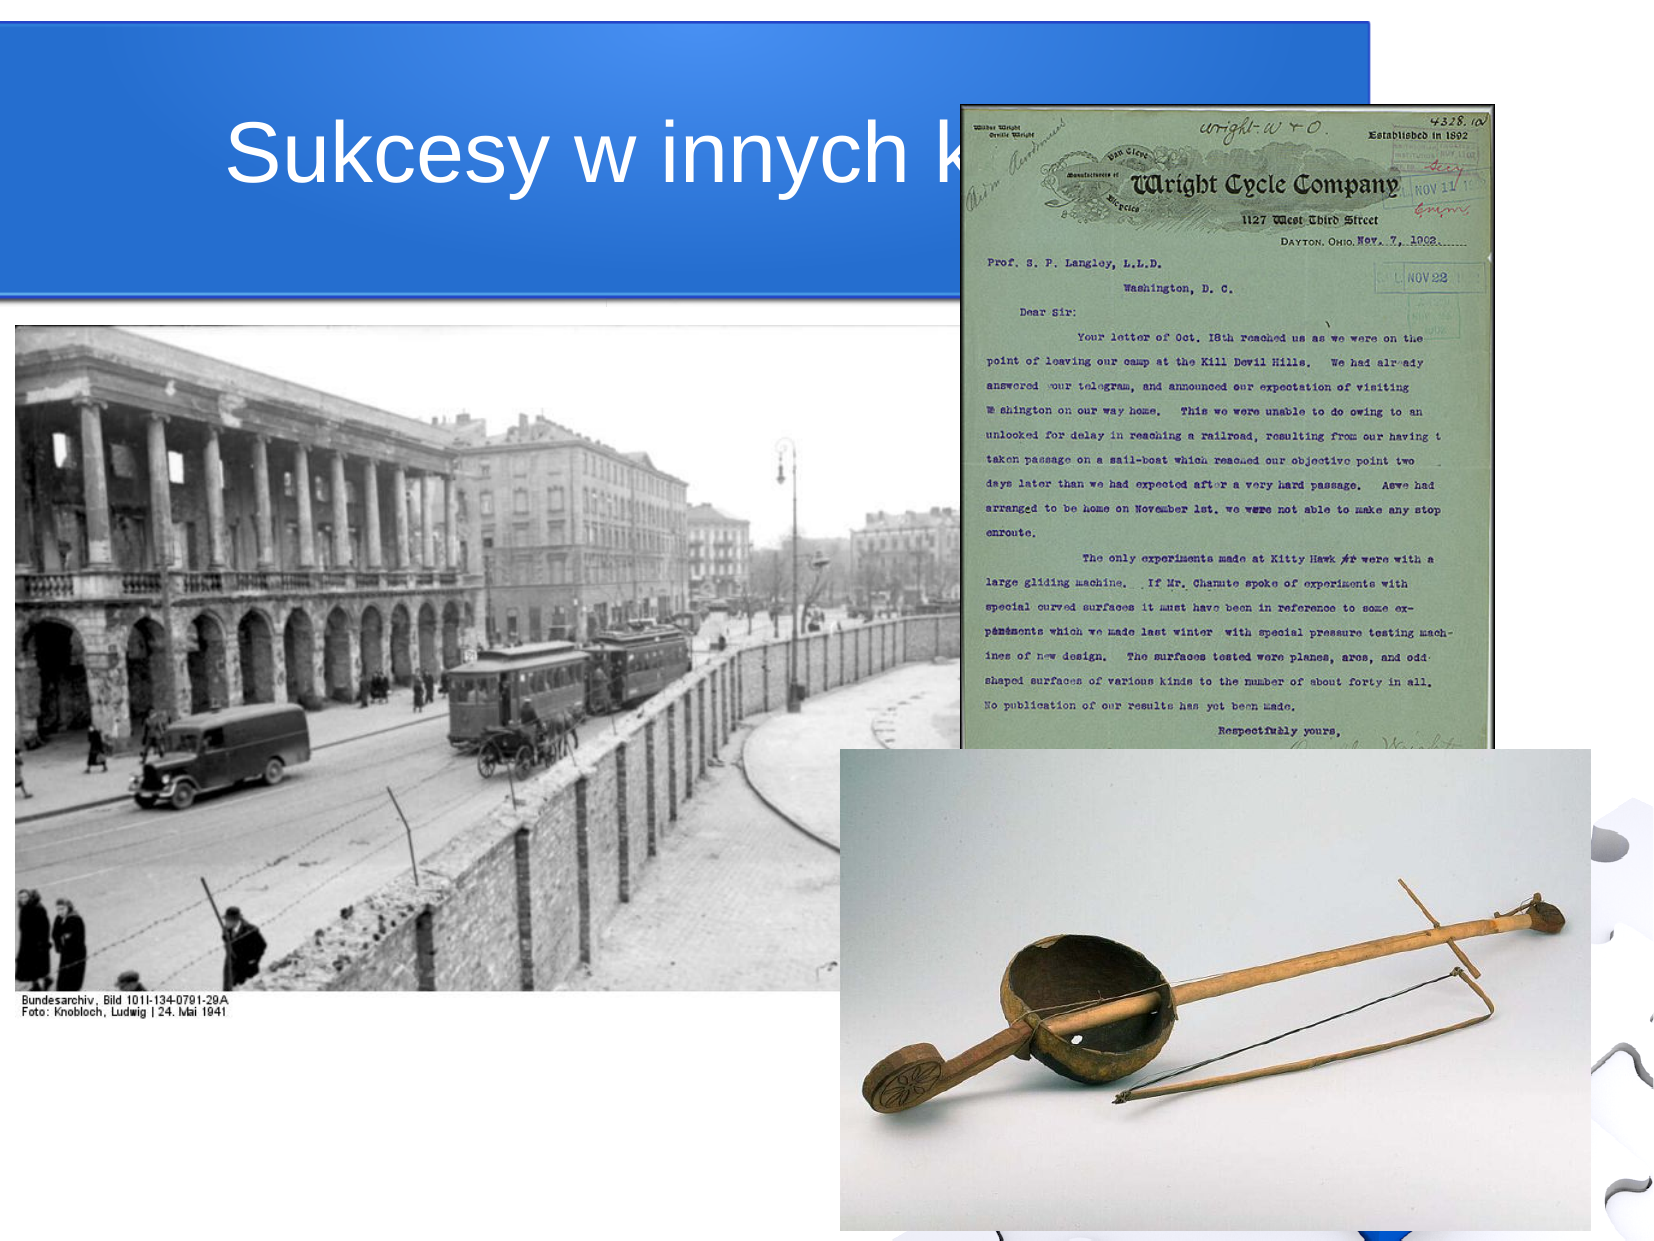

Sukcesy w innych krajach
# Clean & simple